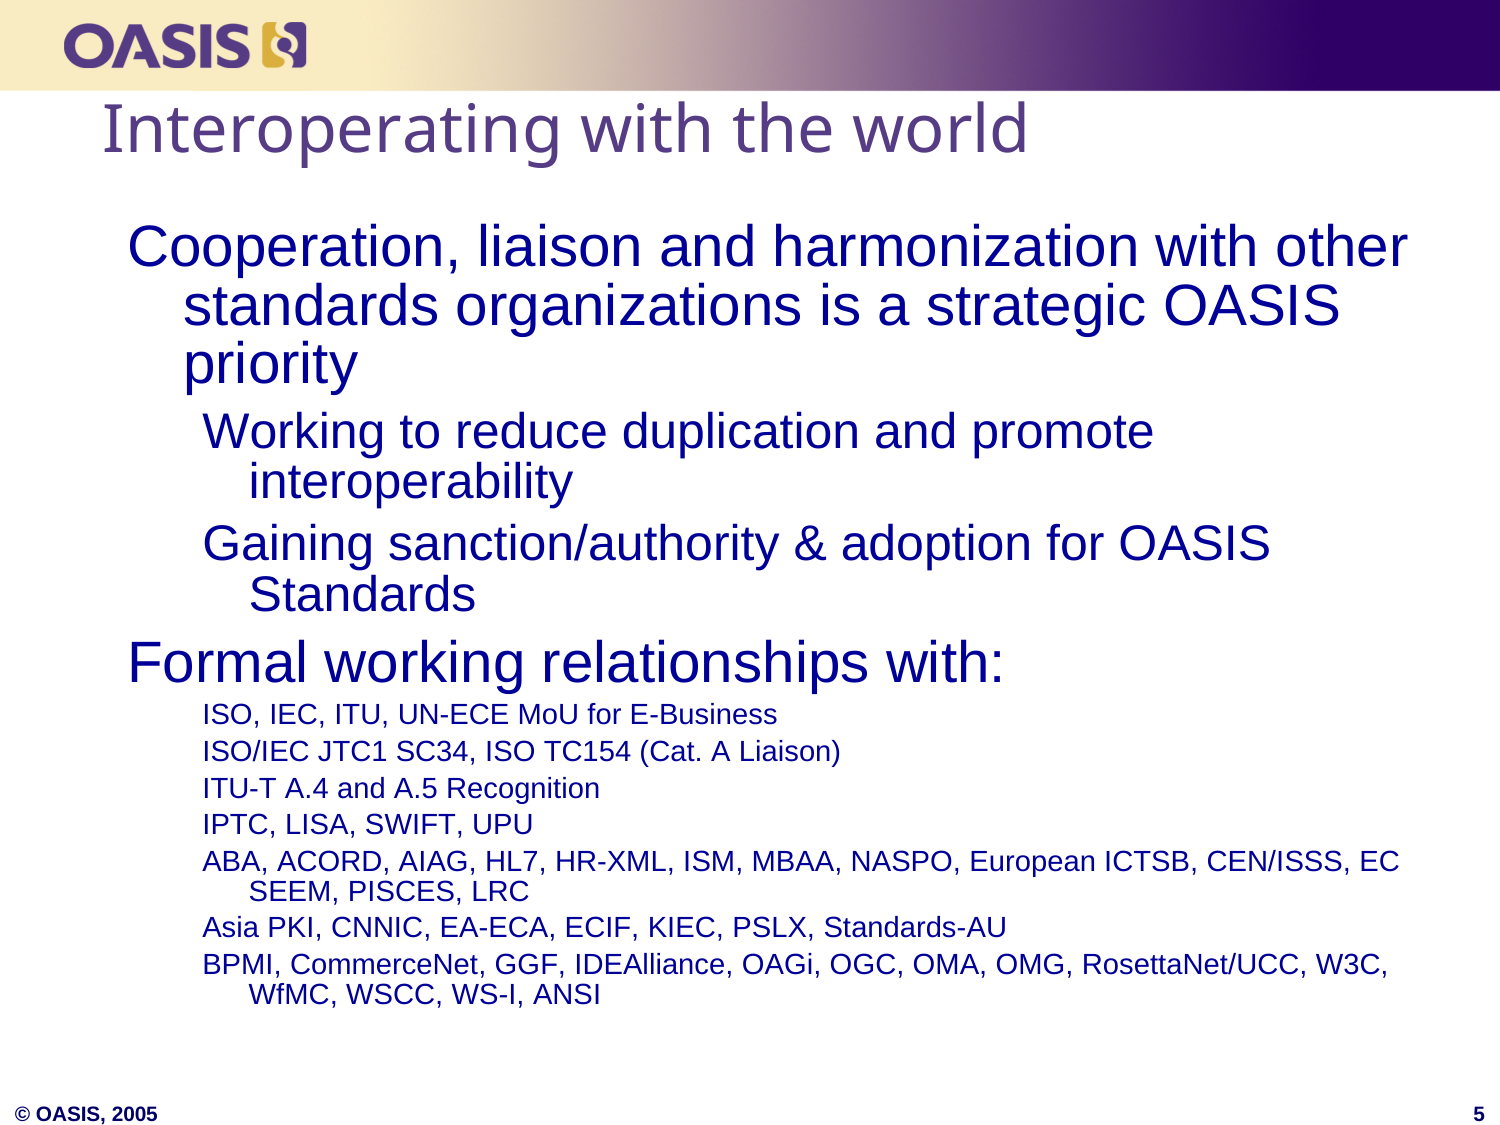

# Interoperating with the world
Cooperation, liaison and harmonization with other standards organizations is a strategic OASIS priority
Working to reduce duplication and promote interoperability
Gaining sanction/authority & adoption for OASIS Standards
Formal working relationships with:
ISO, IEC, ITU, UN-ECE MoU for E-Business
ISO/IEC JTC1 SC34, ISO TC154 (Cat. A Liaison)
ITU-T A.4 and A.5 Recognition
IPTC, LISA, SWIFT, UPU
ABA, ACORD, AIAG, HL7, HR-XML, ISM, MBAA, NASPO, European ICTSB, CEN/ISSS, EC SEEM, PISCES, LRC
Asia PKI, CNNIC, EA-ECA, ECIF, KIEC, PSLX, Standards-AU
BPMI, CommerceNet, GGF, IDEAlliance, OAGi, OGC, OMA, OMG, RosettaNet/UCC, W3C, WfMC, WSCC, WS-I, ANSI
© OASIS, 2005
5